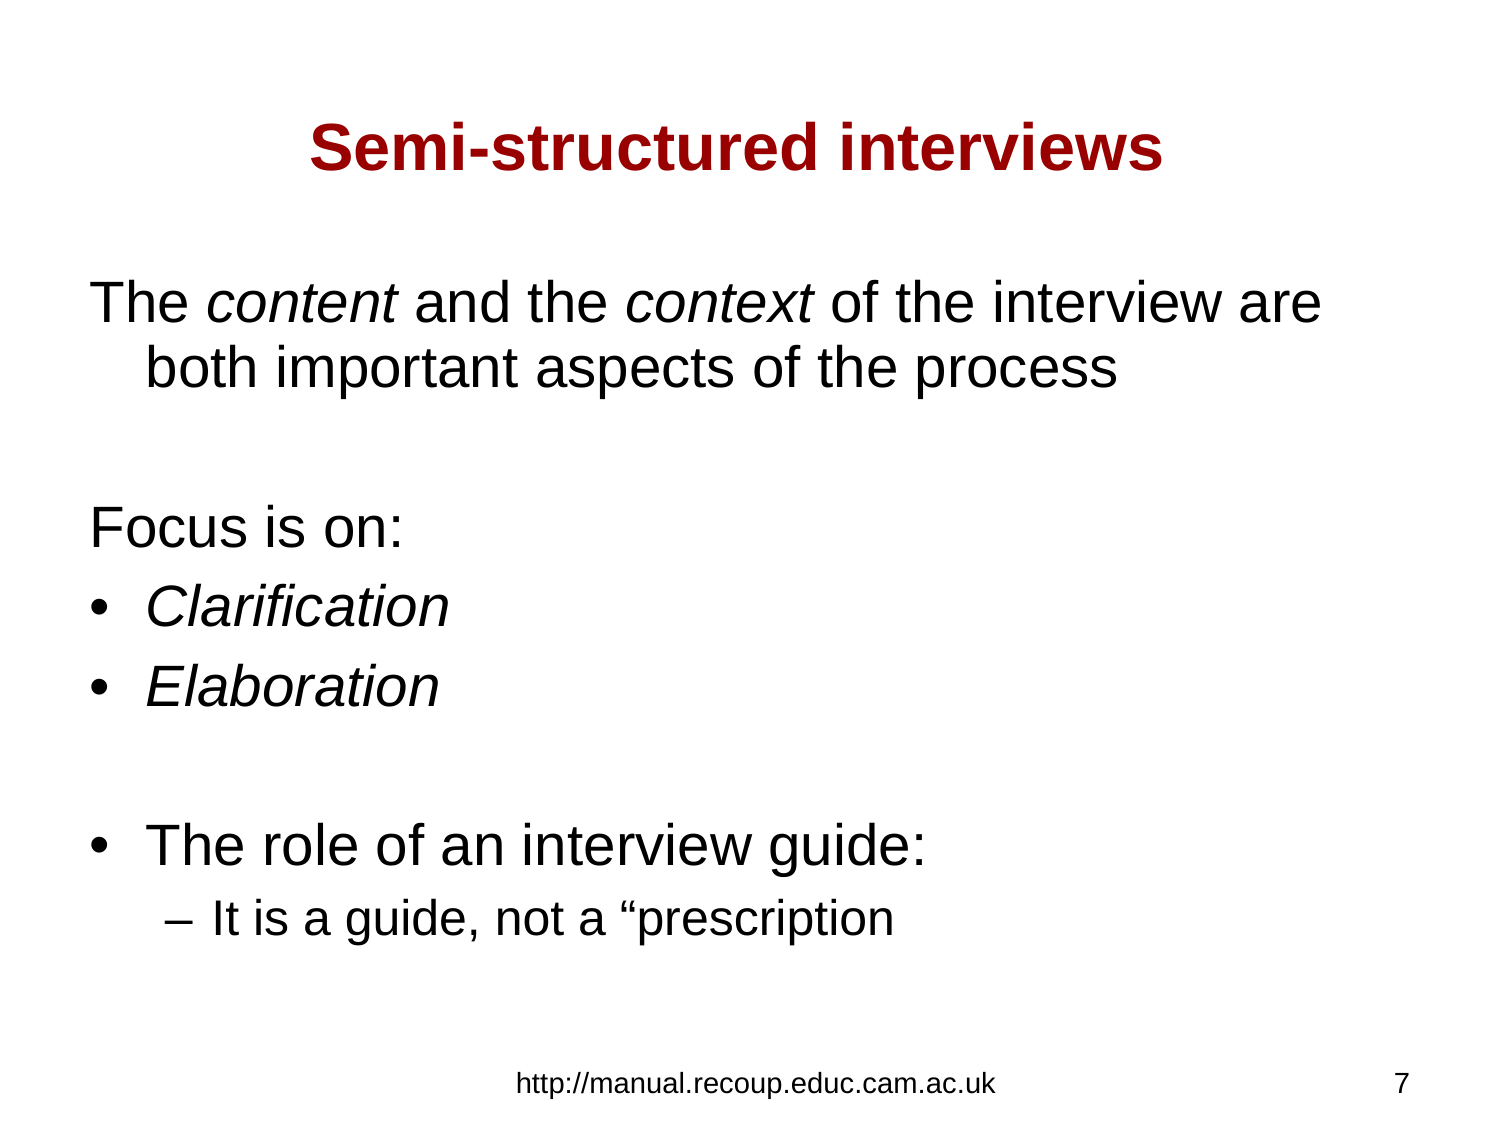

# Semi-structured interviews
The content and the context of the interview are both important aspects of the process
Focus is on:
Clarification
Elaboration
The role of an interview guide:
It is a guide, not a “prescription
http://manual.recoup.educ.cam.ac.uk
7